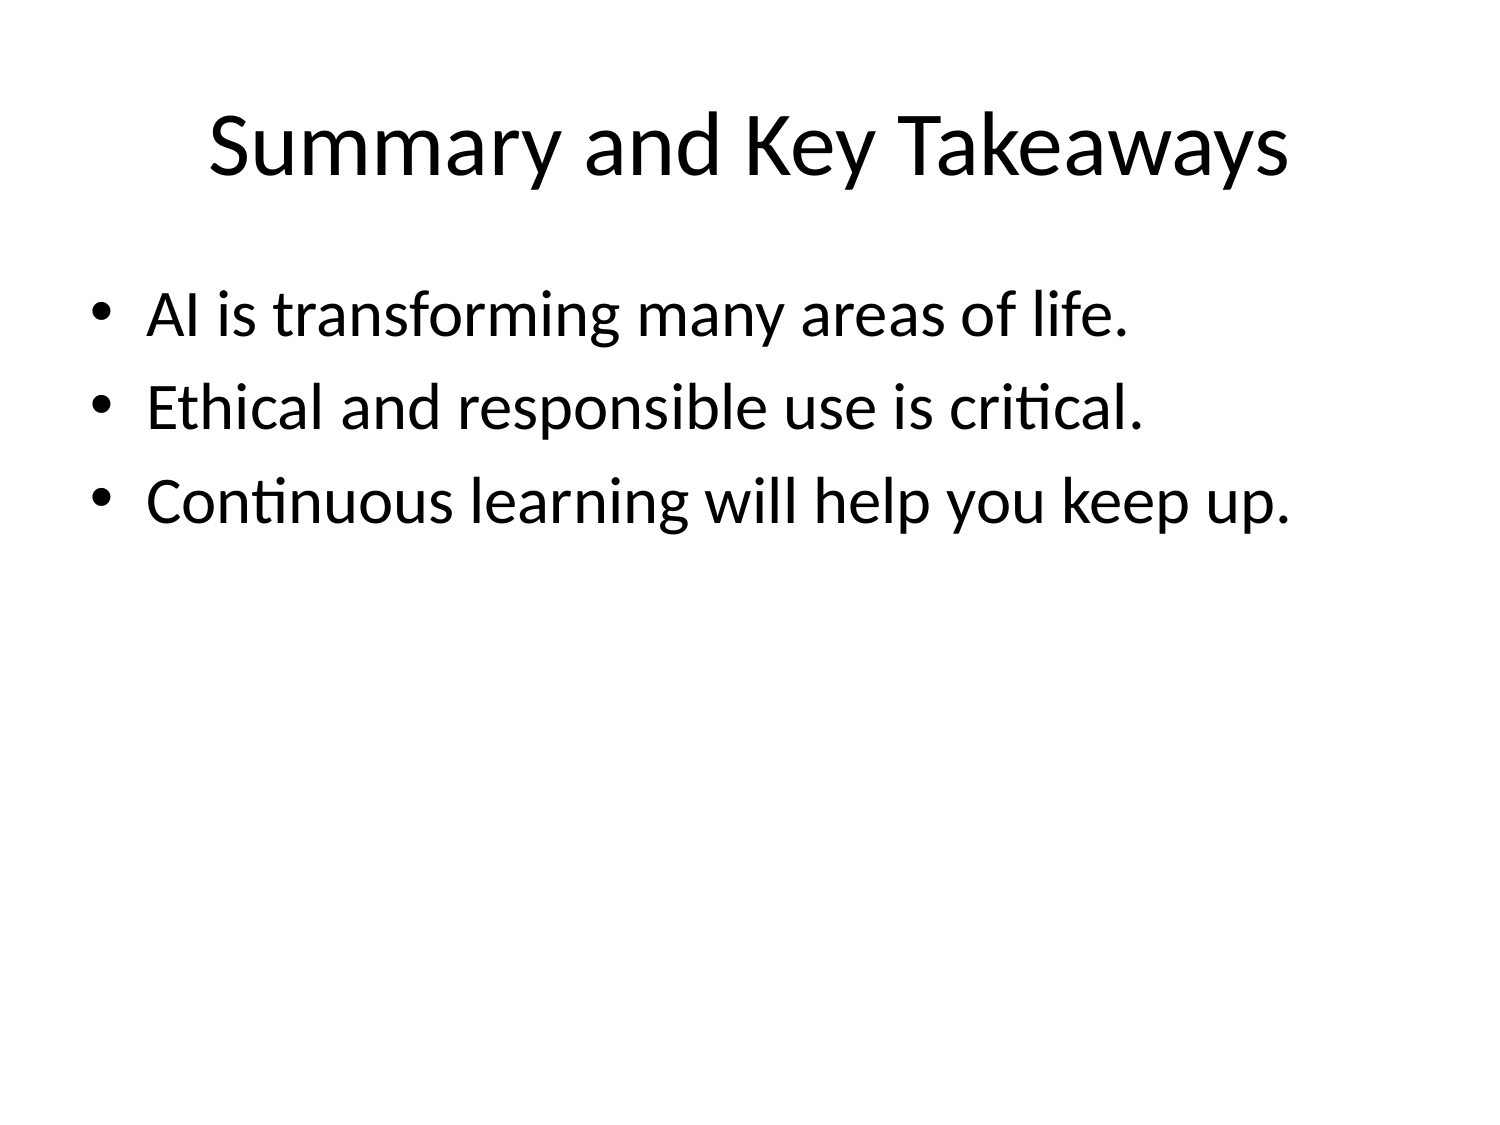

# Summary and Key Takeaways
AI is transforming many areas of life.
Ethical and responsible use is critical.
Continuous learning will help you keep up.